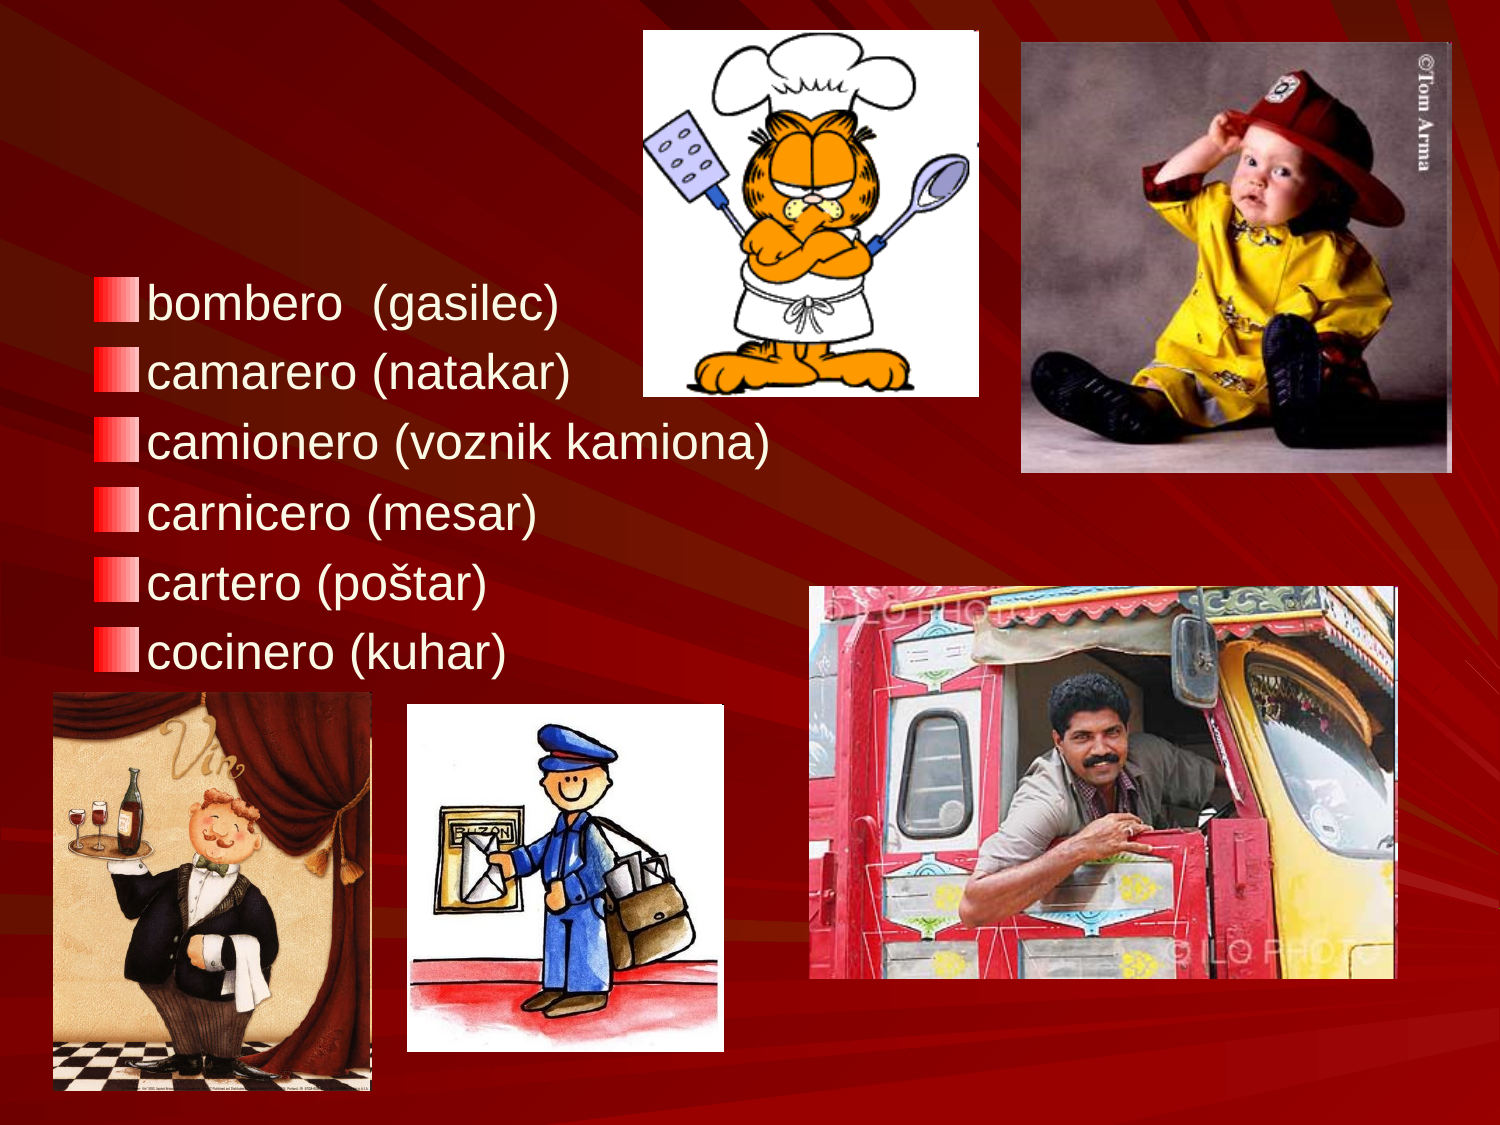

# bombero  (gasilec)
camarero (natakar)
camionero (voznik kamiona)
carnicero (mesar)
cartero (poštar)
cocinero (kuhar)